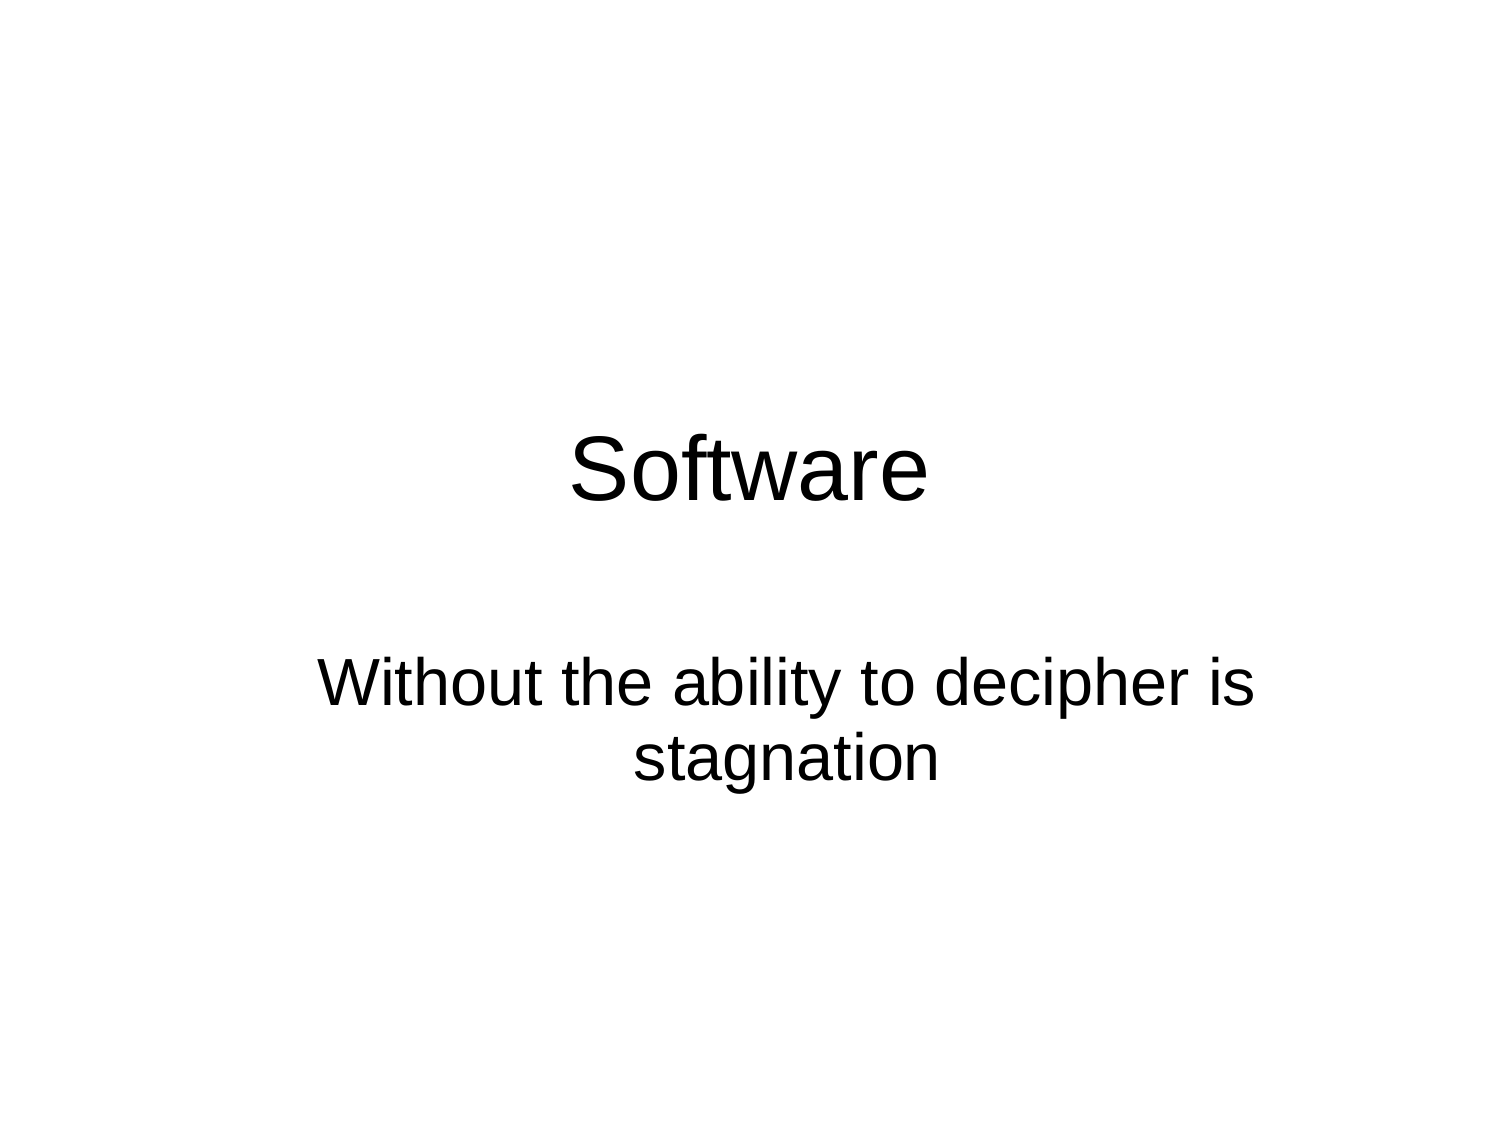

# Software
Without the ability to decipher is stagnation